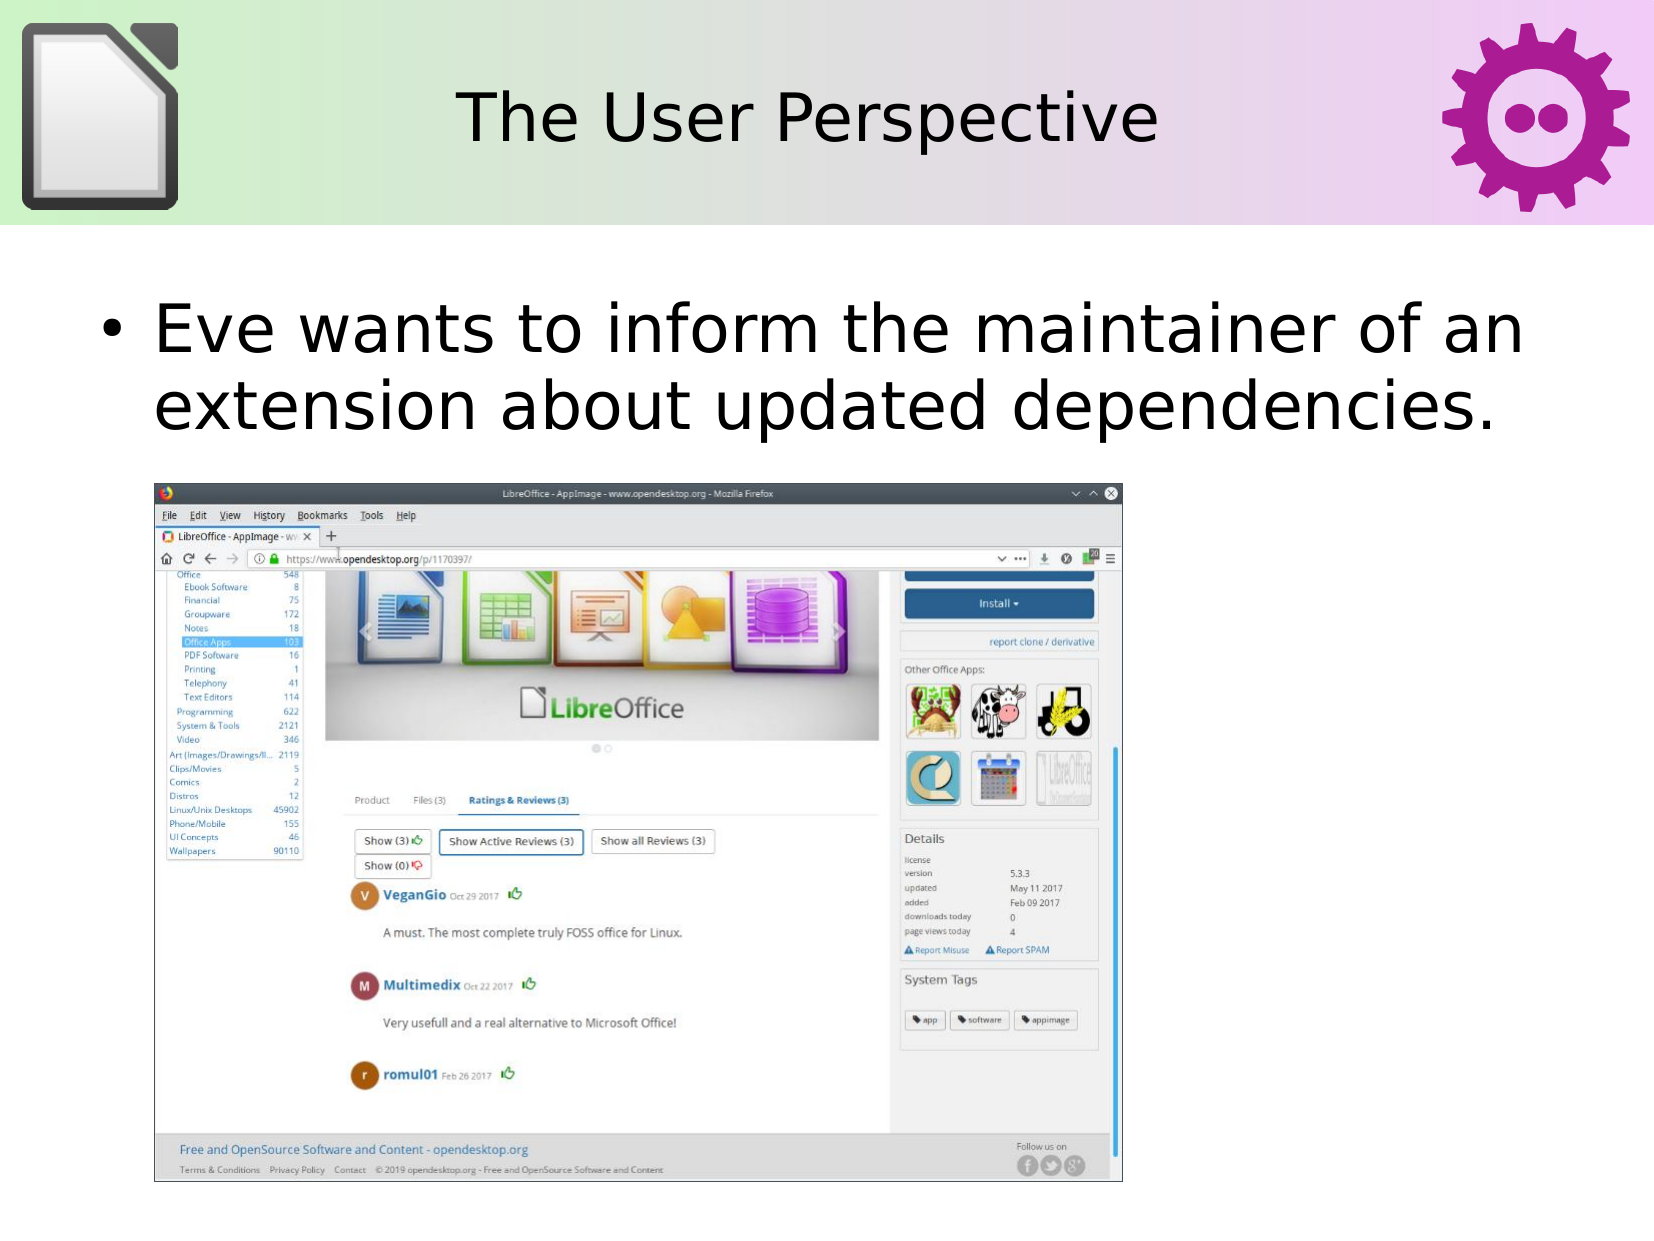

# The User Perspective
Eve wants to inform the maintainer of an extension about updated dependencies.